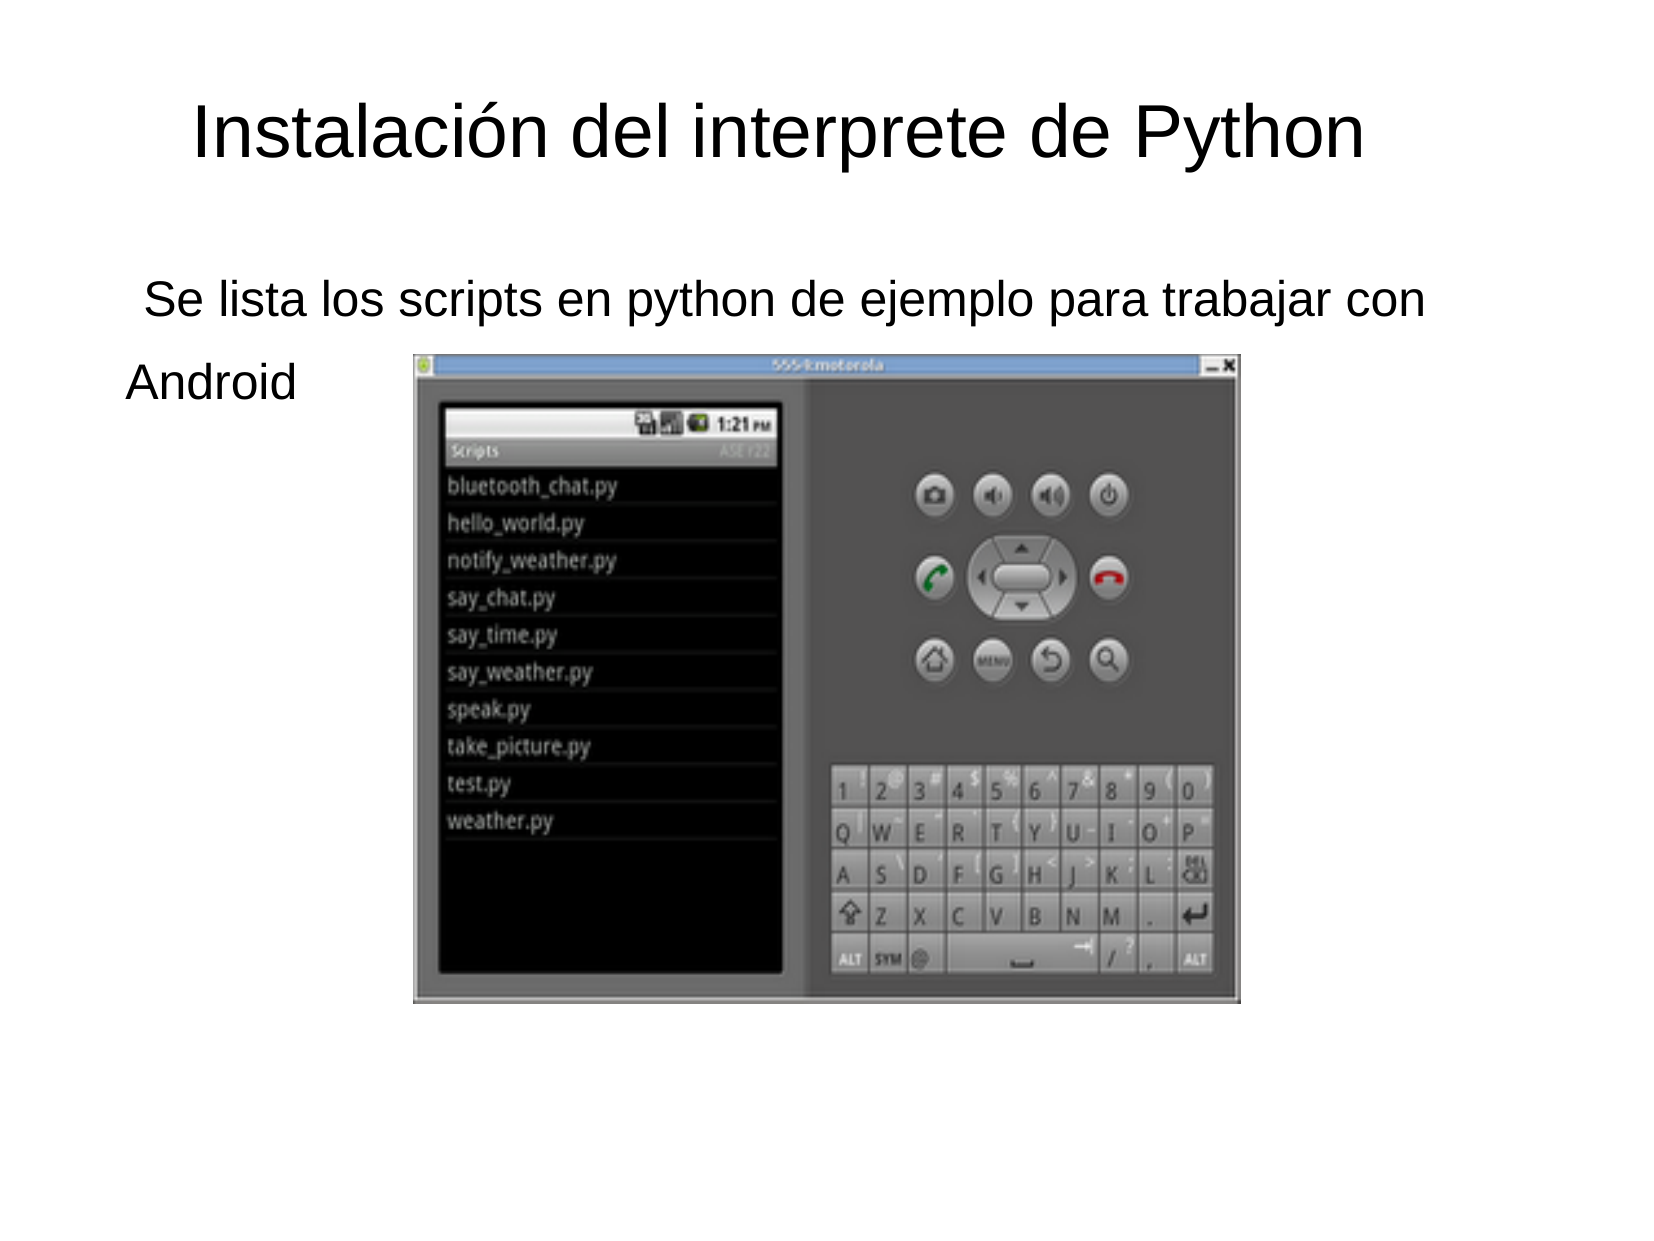

Instalación del interprete de Python
Se lista los scripts en python de ejemplo para trabajar con Android